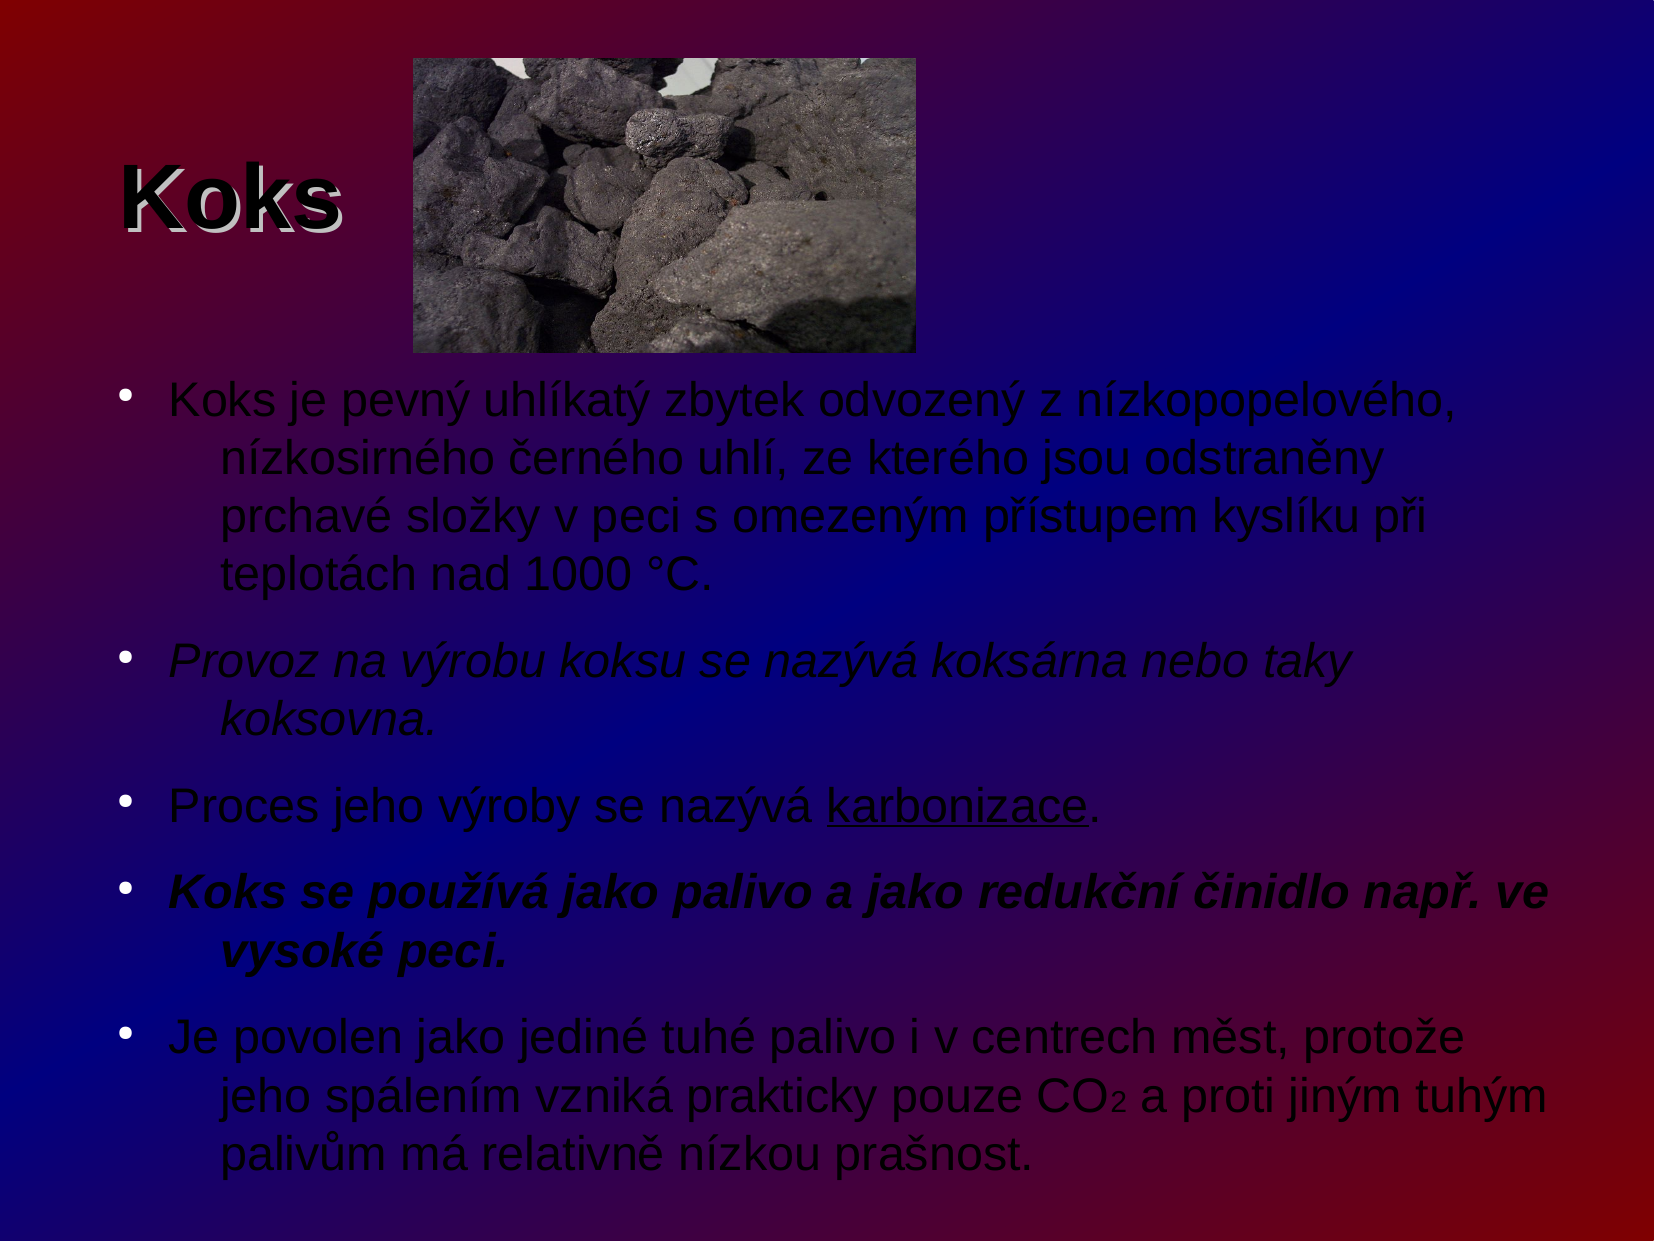

# Koks
Koks je pevný uhlíkatý zbytek odvozený z nízkopopelového, nízkosirného černého uhlí, ze kterého jsou odstraněny prchavé složky v peci s omezeným přístupem kyslíku při teplotách nad 1000 °C.
Provoz na výrobu koksu se nazývá koksárna nebo taky koksovna.
Proces jeho výroby se nazývá karbonizace.
Koks se používá jako palivo a jako redukční činidlo např. ve vysoké peci.
Je povolen jako jediné tuhé palivo i v centrech měst, protože jeho spálením vzniká prakticky pouze CO2 a proti jiným tuhým palivům má relativně nízkou prašnost.